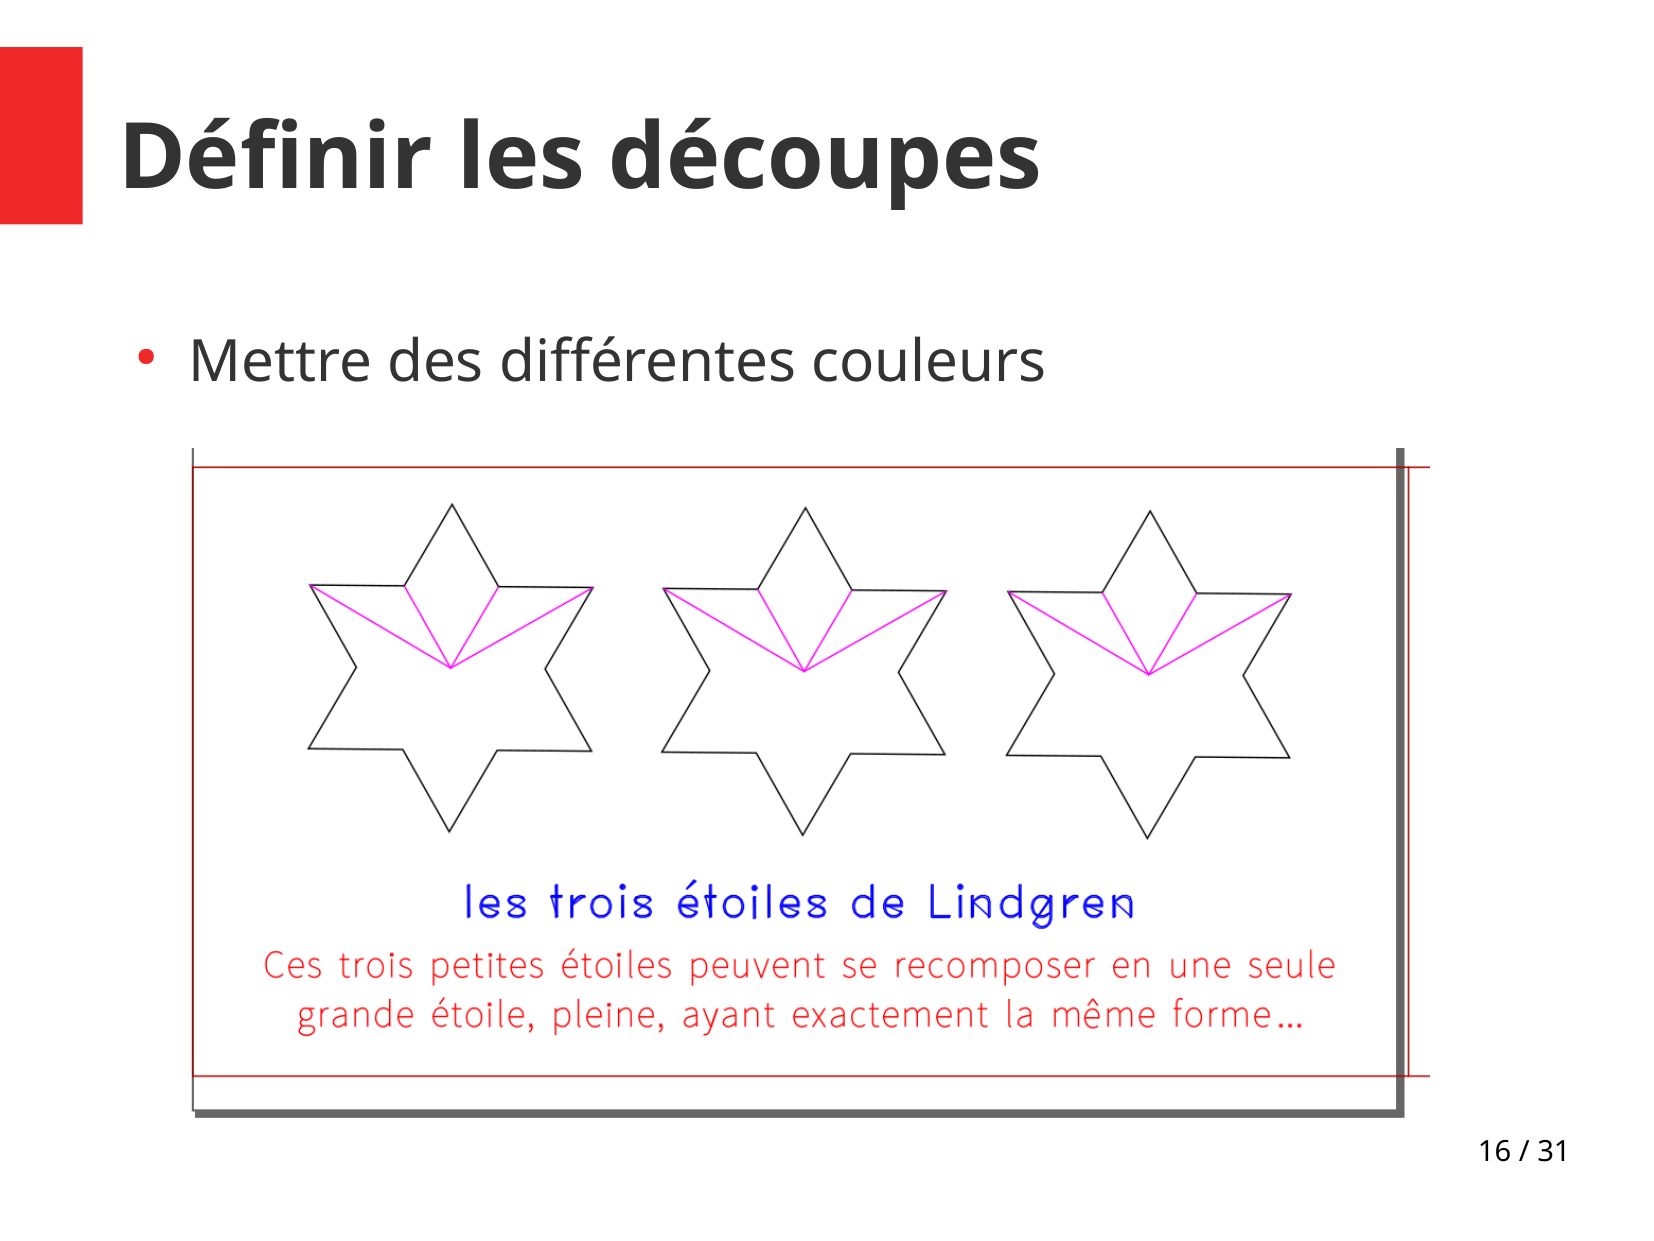

# Définir les découpes
Mettre des différentes couleurs
16